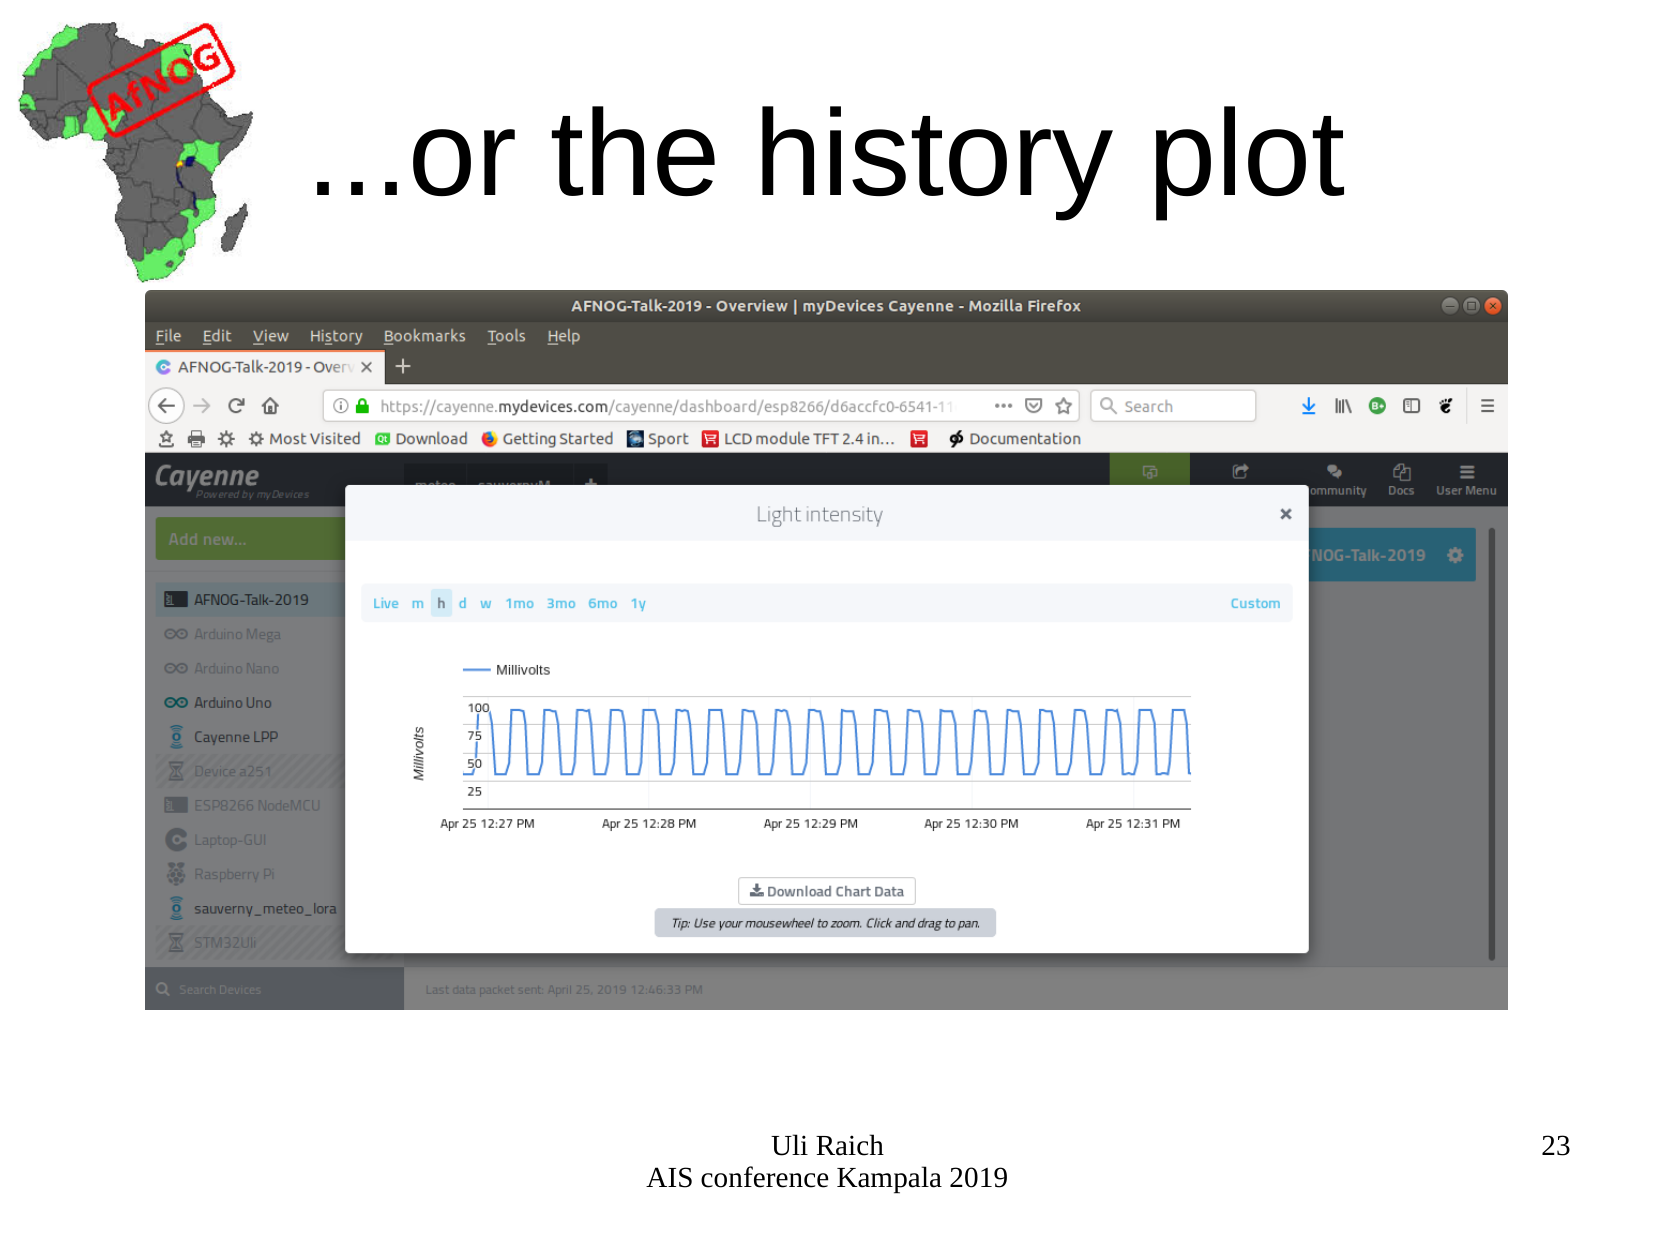

# ...or the history plot
Uli Raich AIS conference Kampala 2019
23